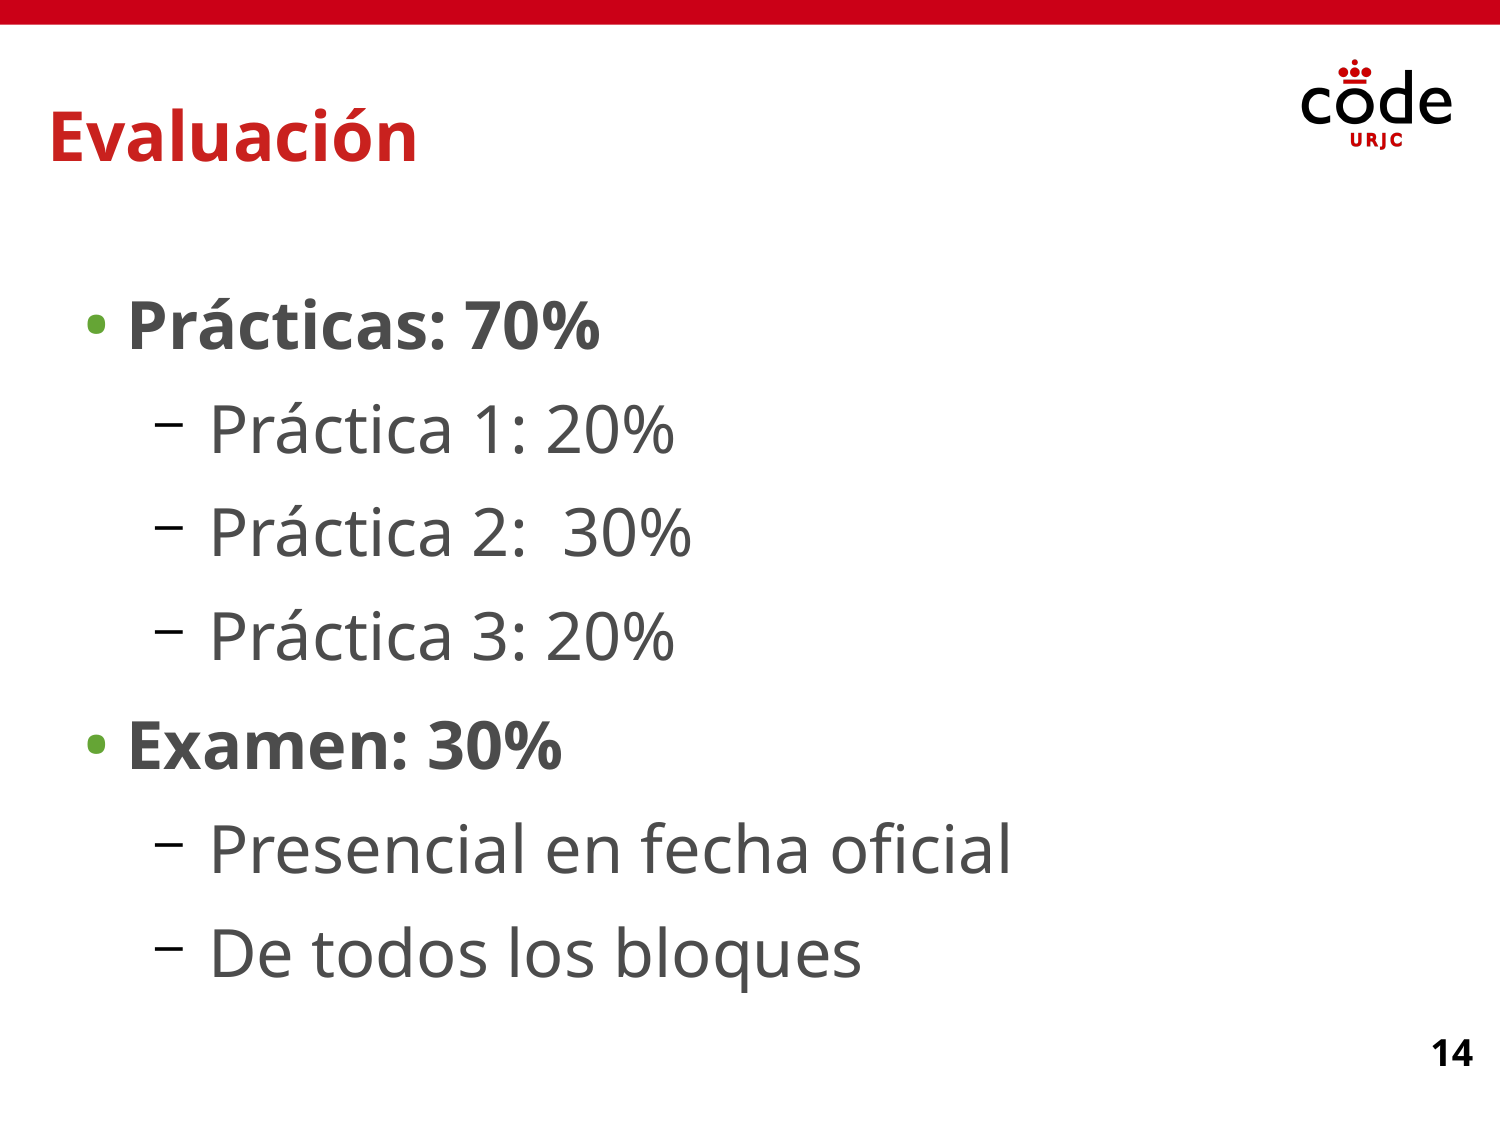

# Evaluación
Prácticas: 70%
Práctica 1: 20%
Práctica 2: 30%
Práctica 3: 20%
Examen: 30%
Presencial en fecha oficial
De todos los bloques
14